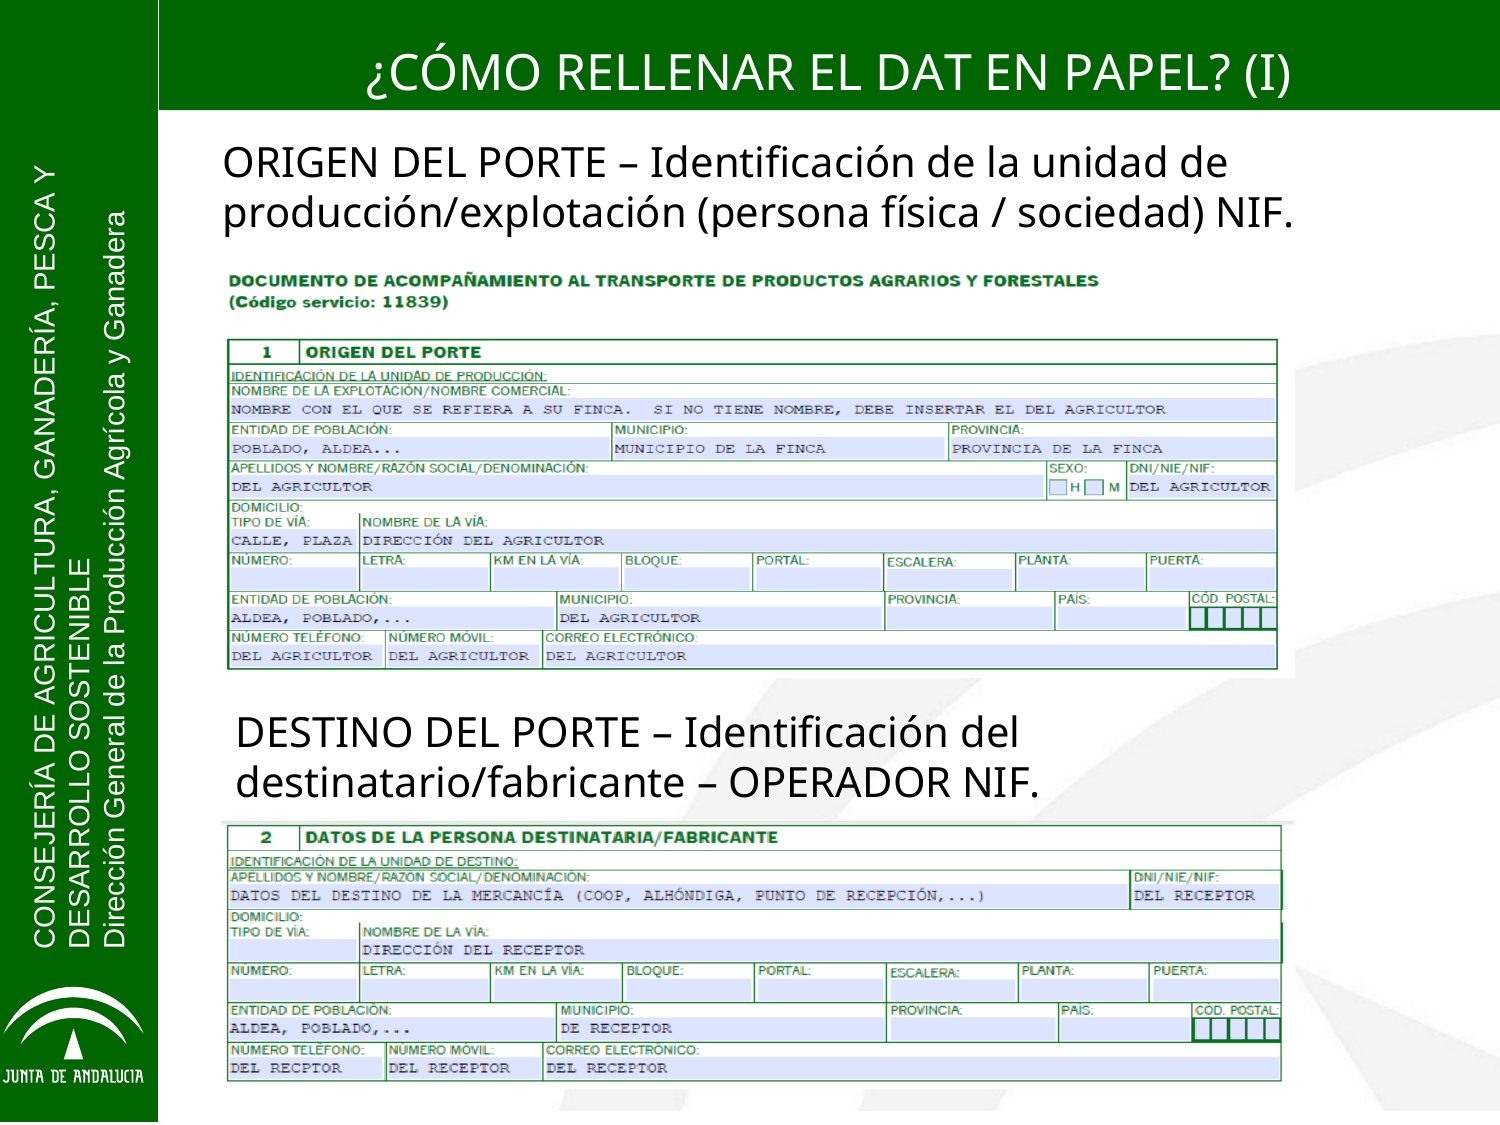

¿CÓMO RELLENAR EL DAT EN PAPEL? (I)
ORIGEN DEL PORTE – Identificación de la unidad de producción/explotación (persona física / sociedad) NIF.
DESTINO DEL PORTE – Identificación del destinatario/fabricante – OPERADOR NIF.